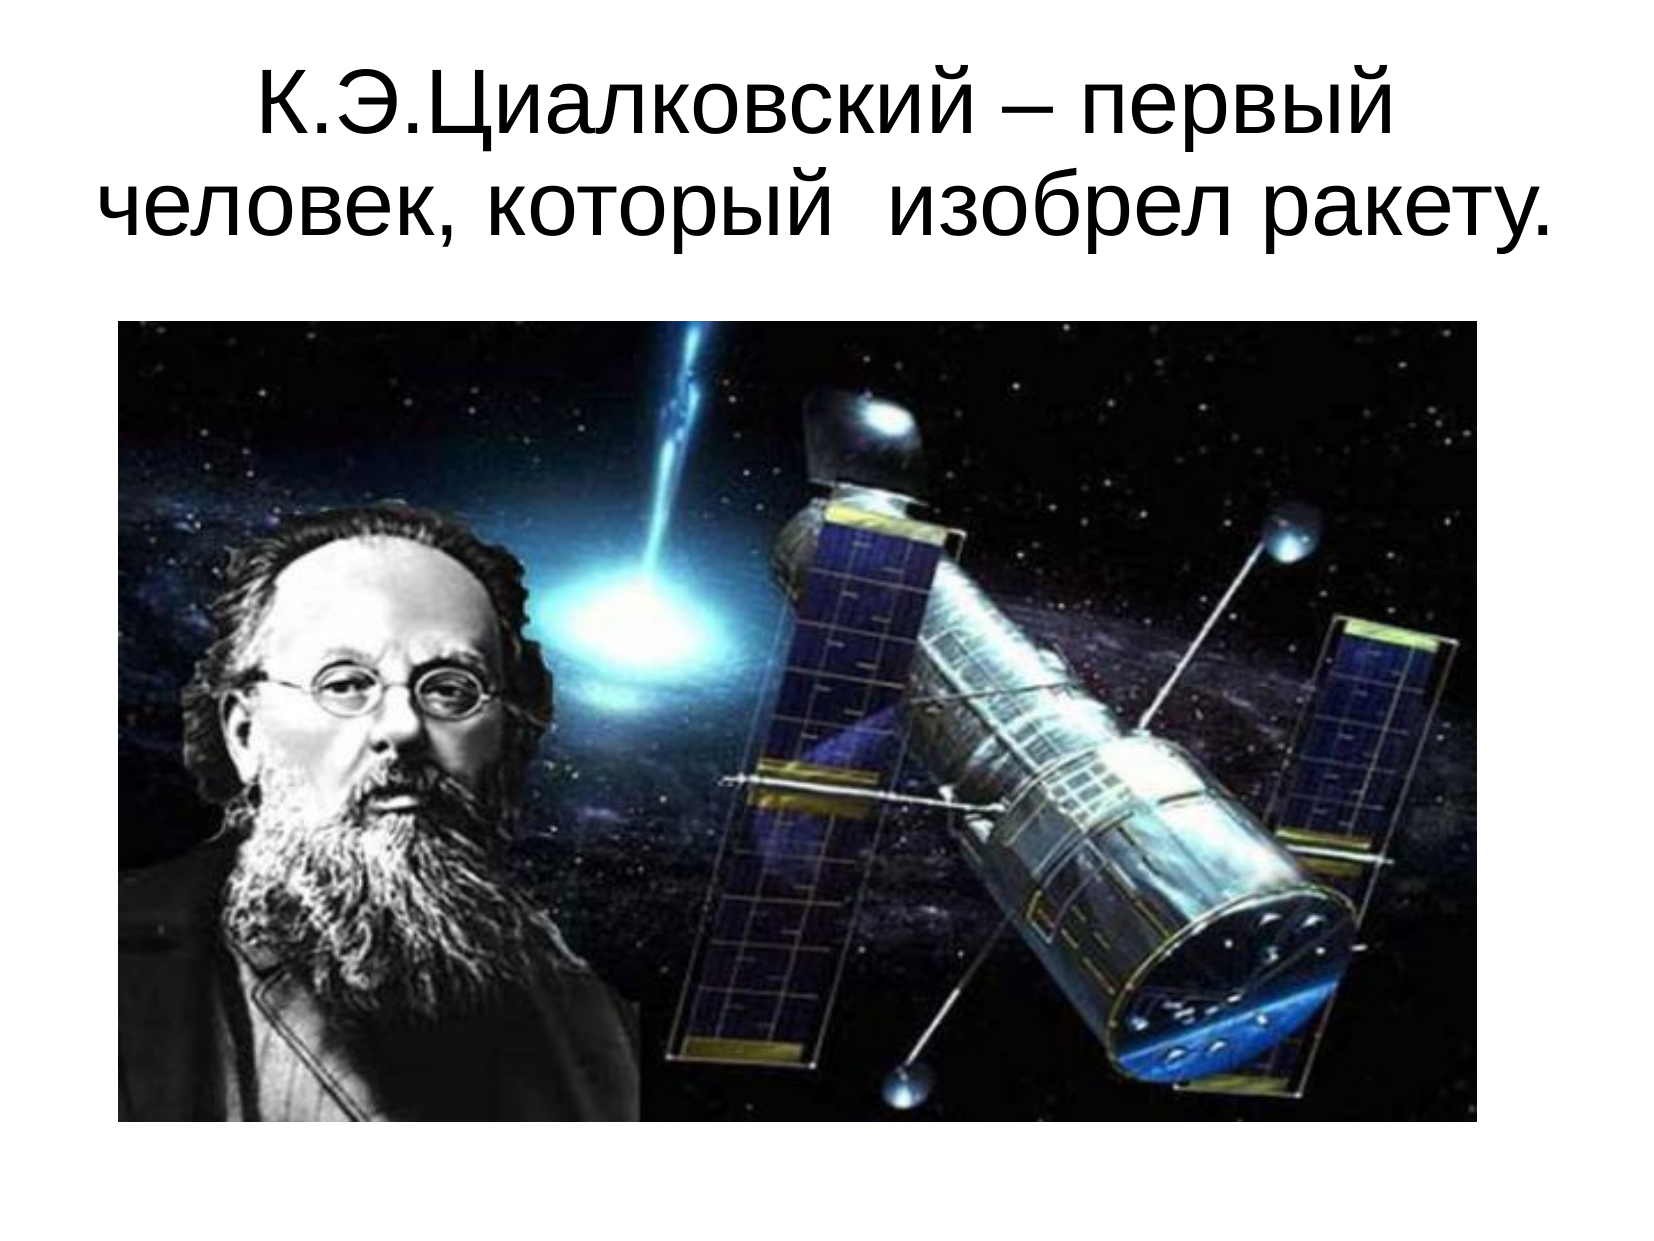

# К.Э.Циалковский – первый человек, который изобрел ракету.